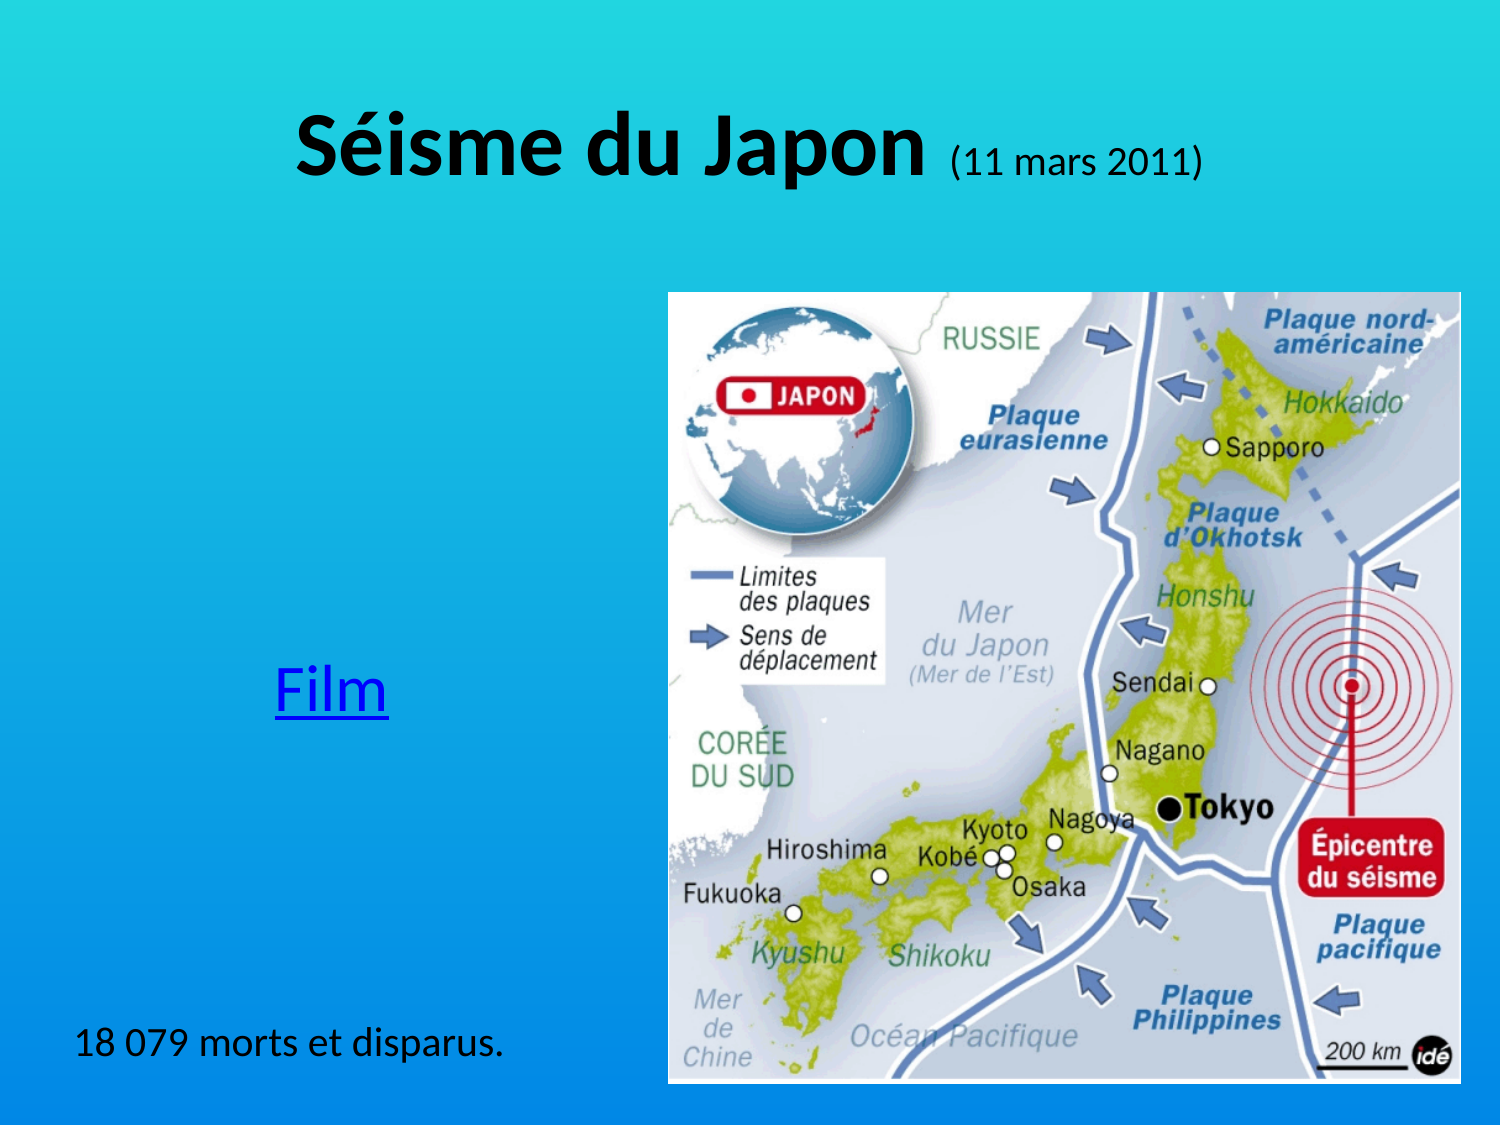

# Séisme du Japon (11 mars 2011)
Film
18 079 morts et disparus.